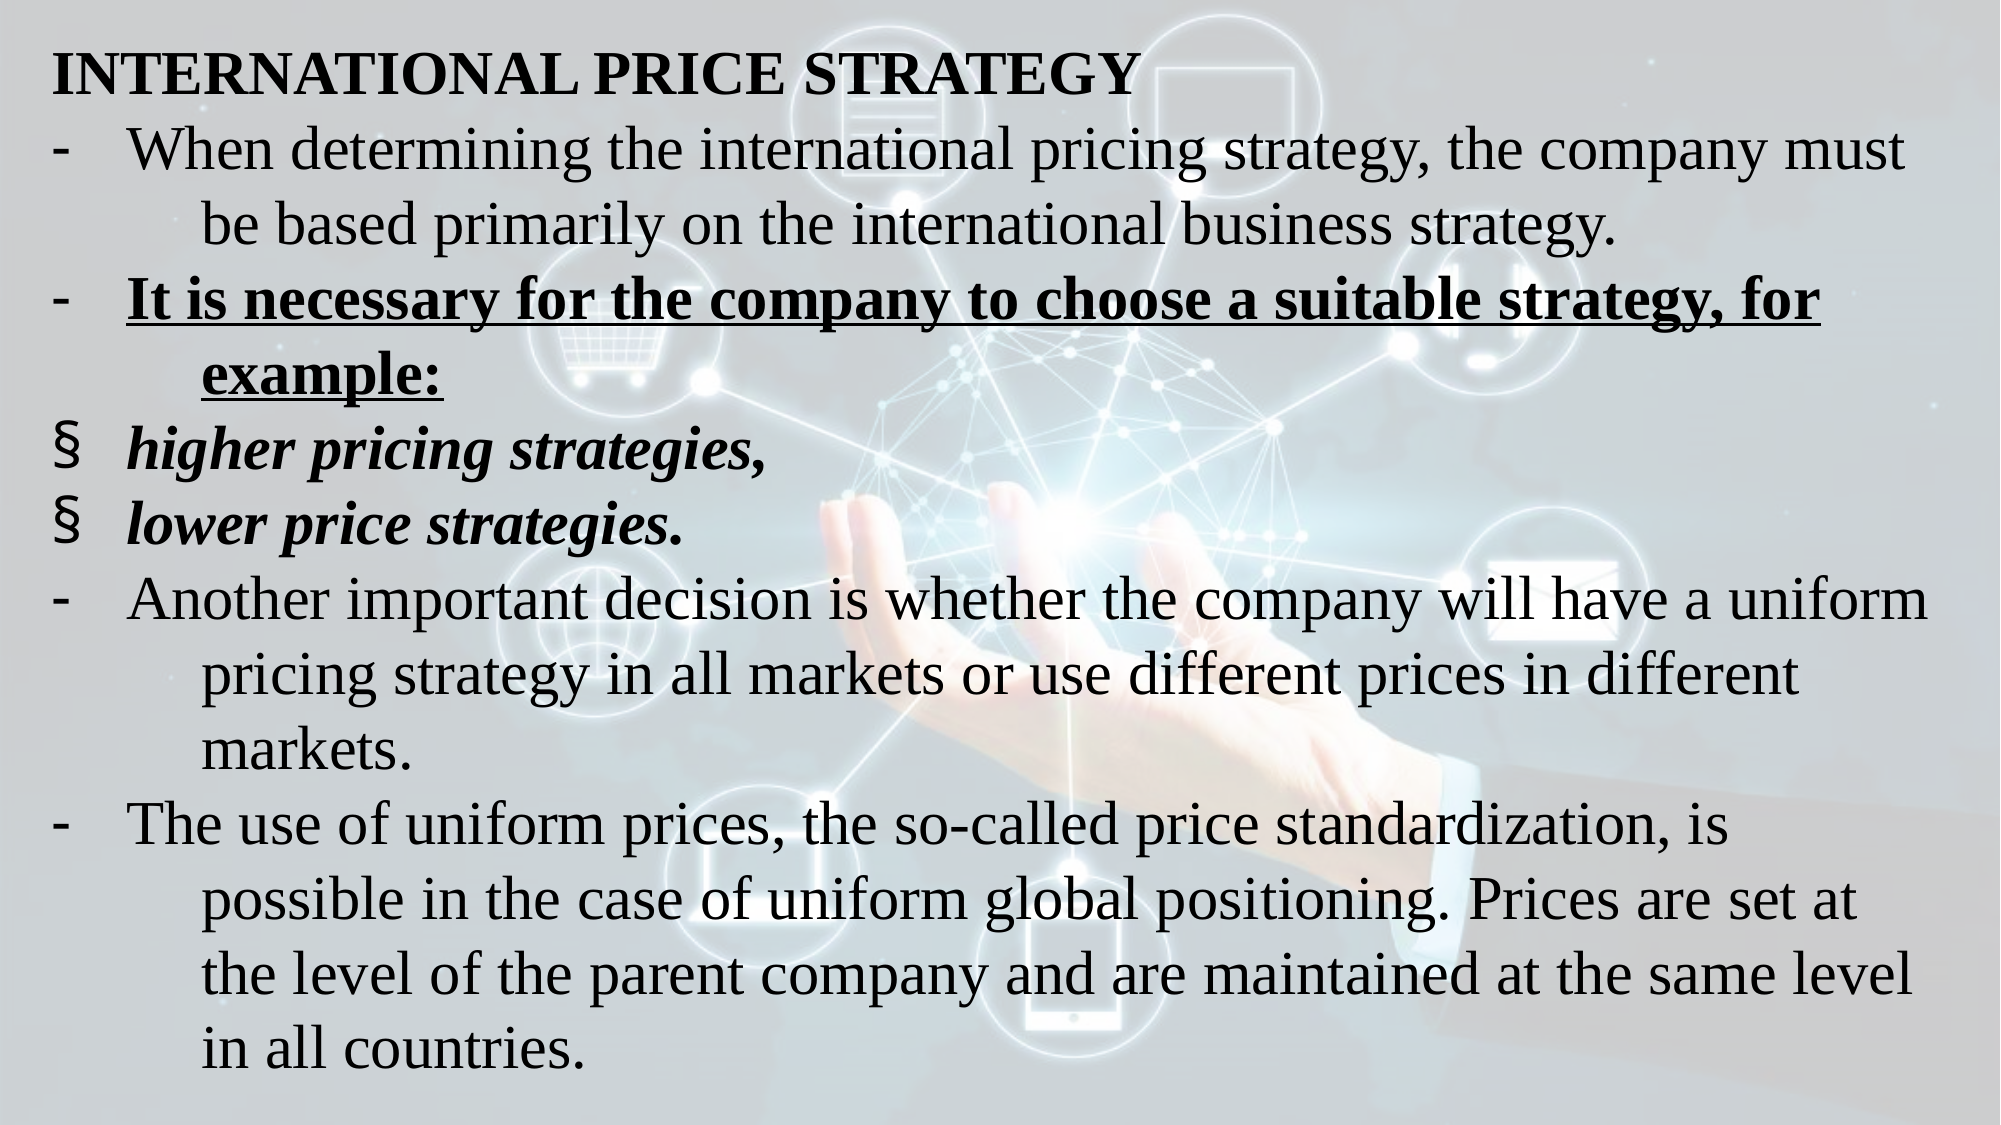

INTERNATIONAL PRICE STRATEGY
When determining the international pricing strategy, the company must be based primarily on the international business strategy.
It is necessary for the company to choose a suitable strategy, for example:
higher pricing strategies,
lower price strategies.
Another important decision is whether the company will have a uniform pricing strategy in all markets or use different prices in different markets.
The use of uniform prices, the so-called price standardization, is possible in the case of uniform global positioning. Prices are set at the level of the parent company and are maintained at the same level in all countries.